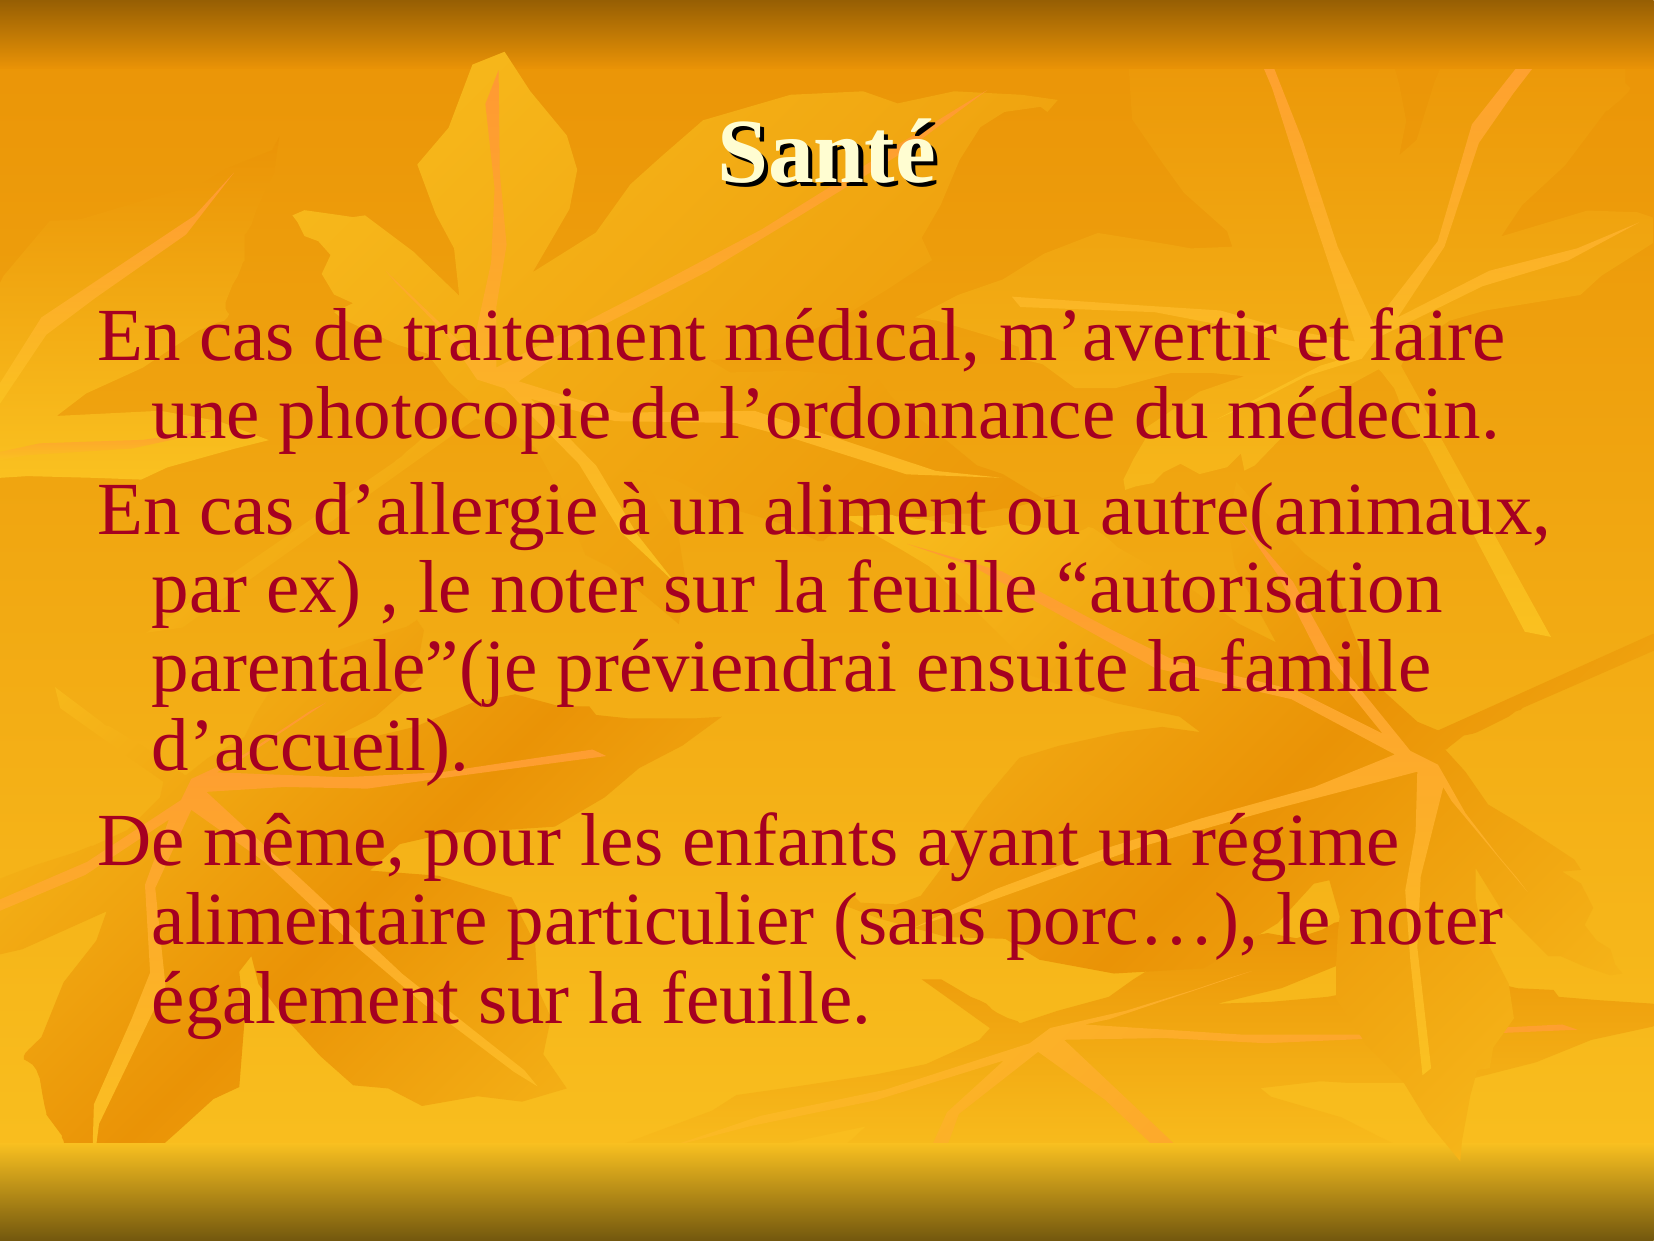

# Santé
En cas de traitement médical, m’avertir et faire une photocopie de l’ordonnance du médecin.
En cas d’allergie à un aliment ou autre(animaux, par ex) , le noter sur la feuille “autorisation parentale”(je préviendrai ensuite la famille d’accueil).
De même, pour les enfants ayant un régime alimentaire particulier (sans porc…), le noter également sur la feuille.